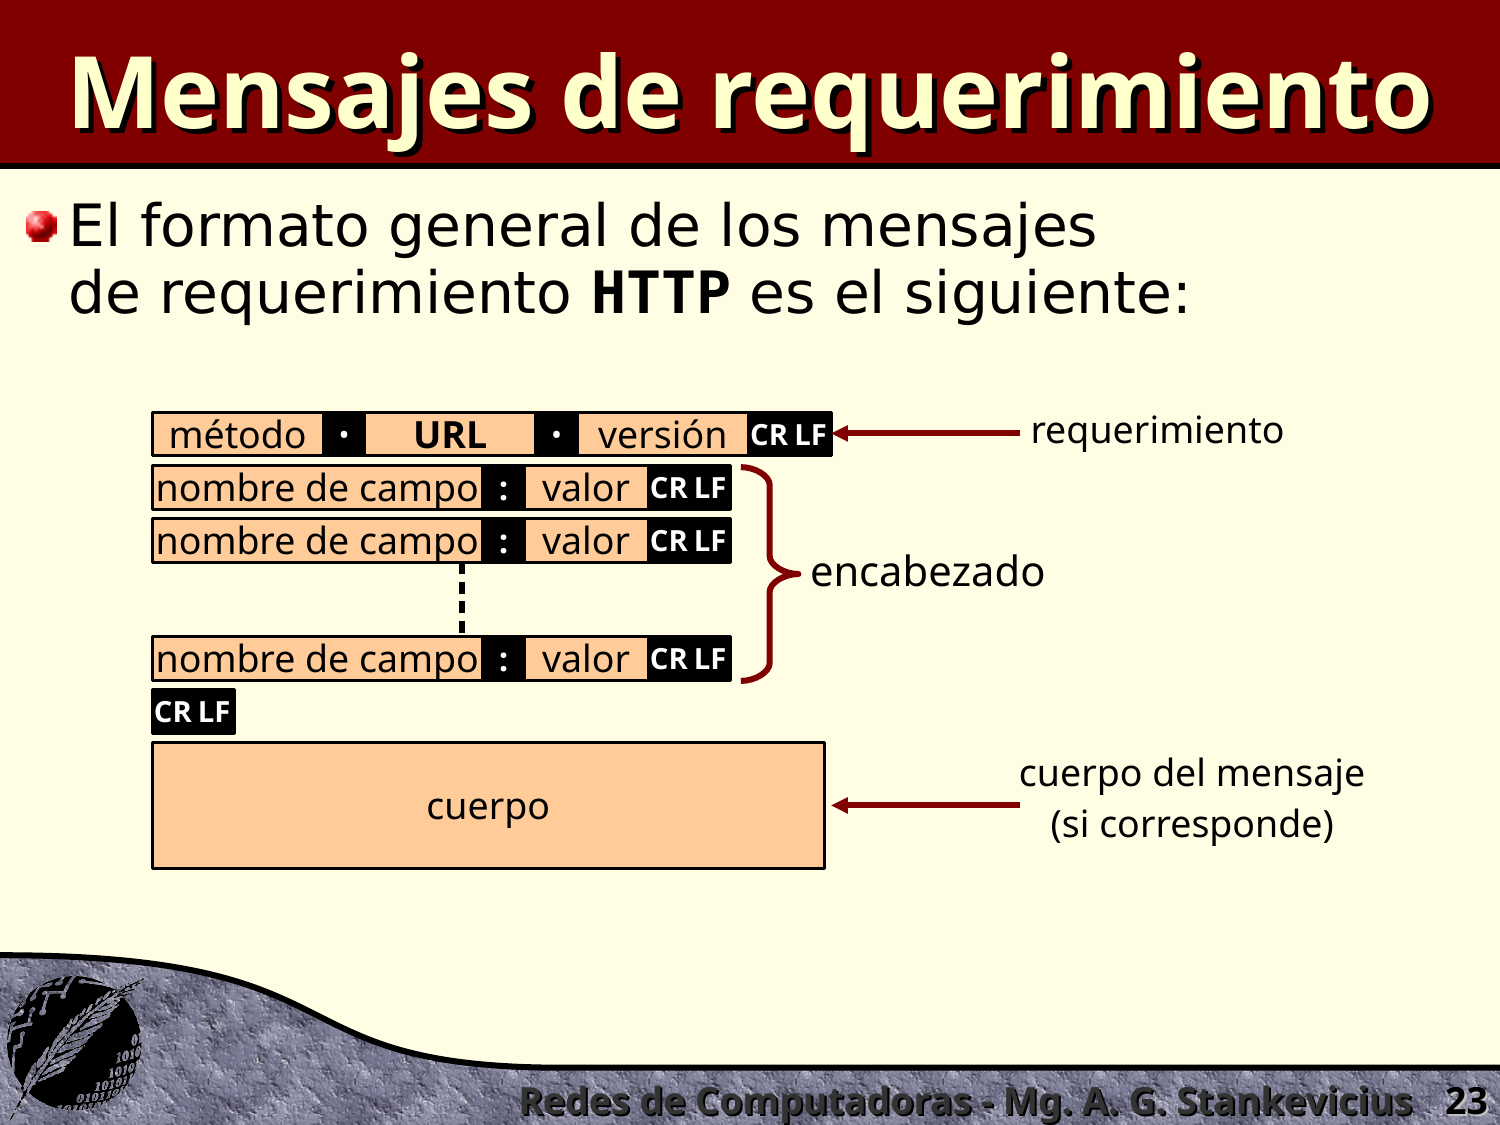

# Mensajes de requerimiento
El formato general de los mensajes
de requerimiento HTTP es el siguiente:
requerimiento
método
•
URL
•
versión
CR
LF
nombre de campo
:
valor
CR
LF
nombre de campo
:
valor
CR
LF
encabezado
nombre de campo
:
valor
CR
LF
CR
LF
cuerpo del mensaje
(si corresponde)
cuerpo
23